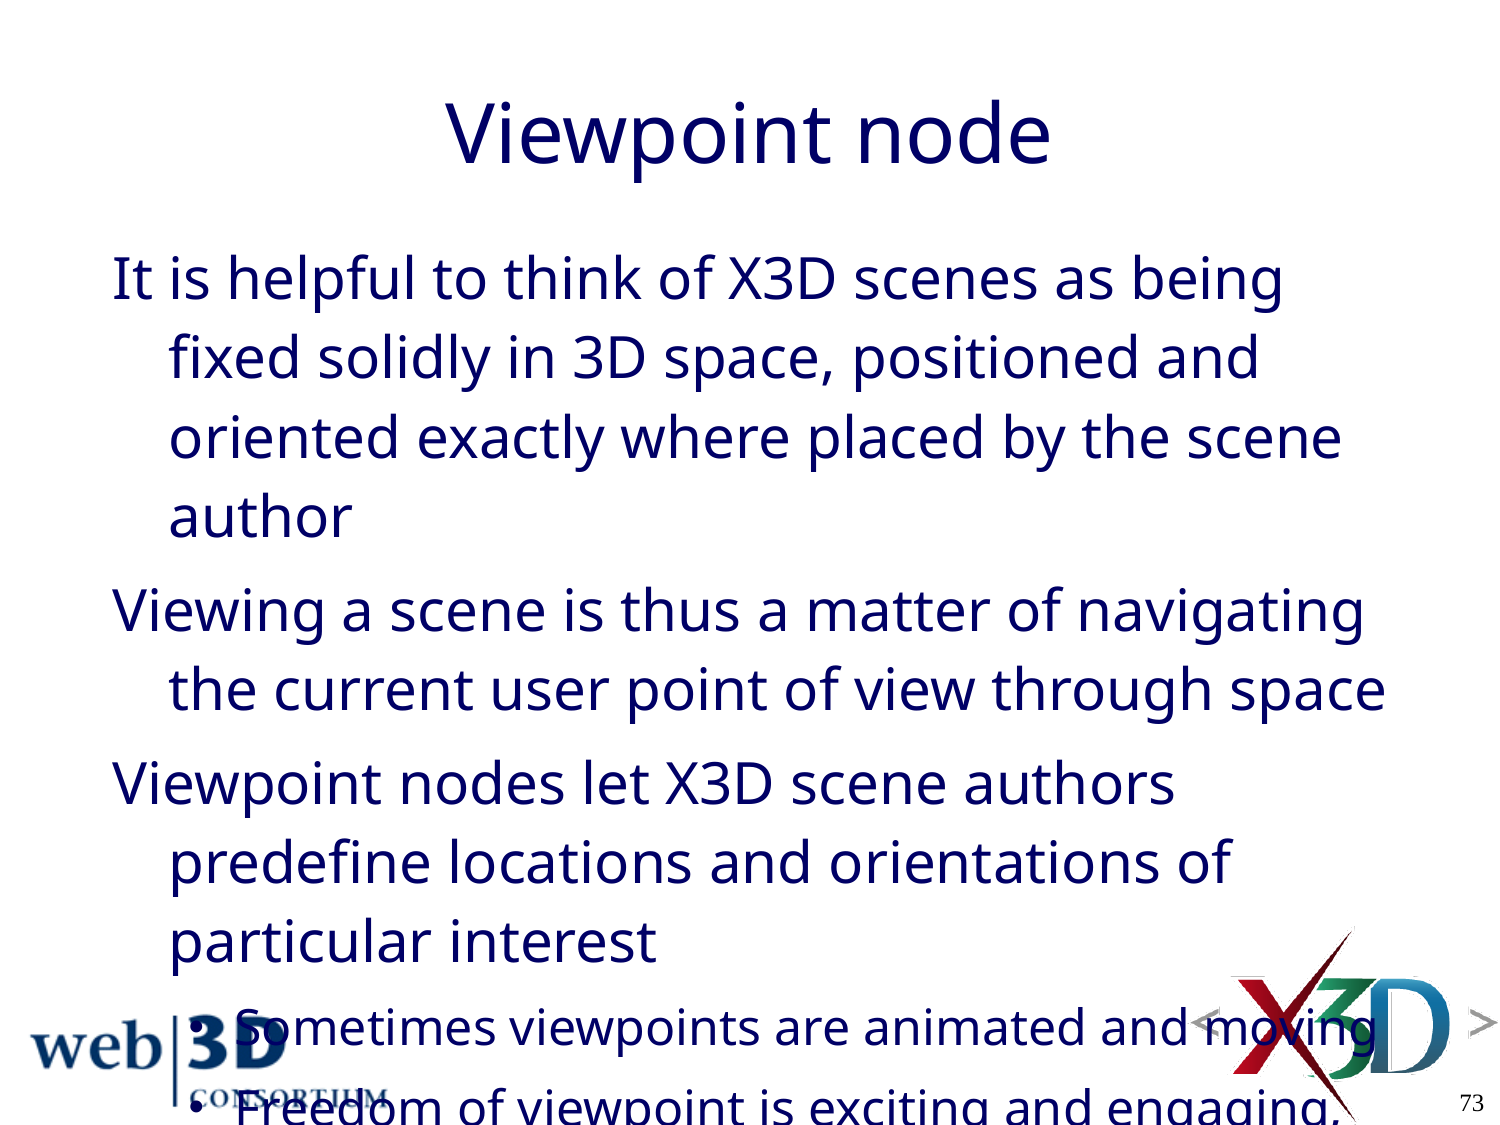

# Viewpoint node
It is helpful to think of X3D scenes as being fixed solidly in 3D space, positioned and oriented exactly where placed by the scene author
Viewing a scene is thus a matter of navigating the current user point of view through space
Viewpoint nodes let X3D scene authors predefine locations and orientations of particular interest
Sometimes viewpoints are animated and moving
Freedom of viewpoint is exciting and engaging, also a major advantage over fixed-viewpoint video